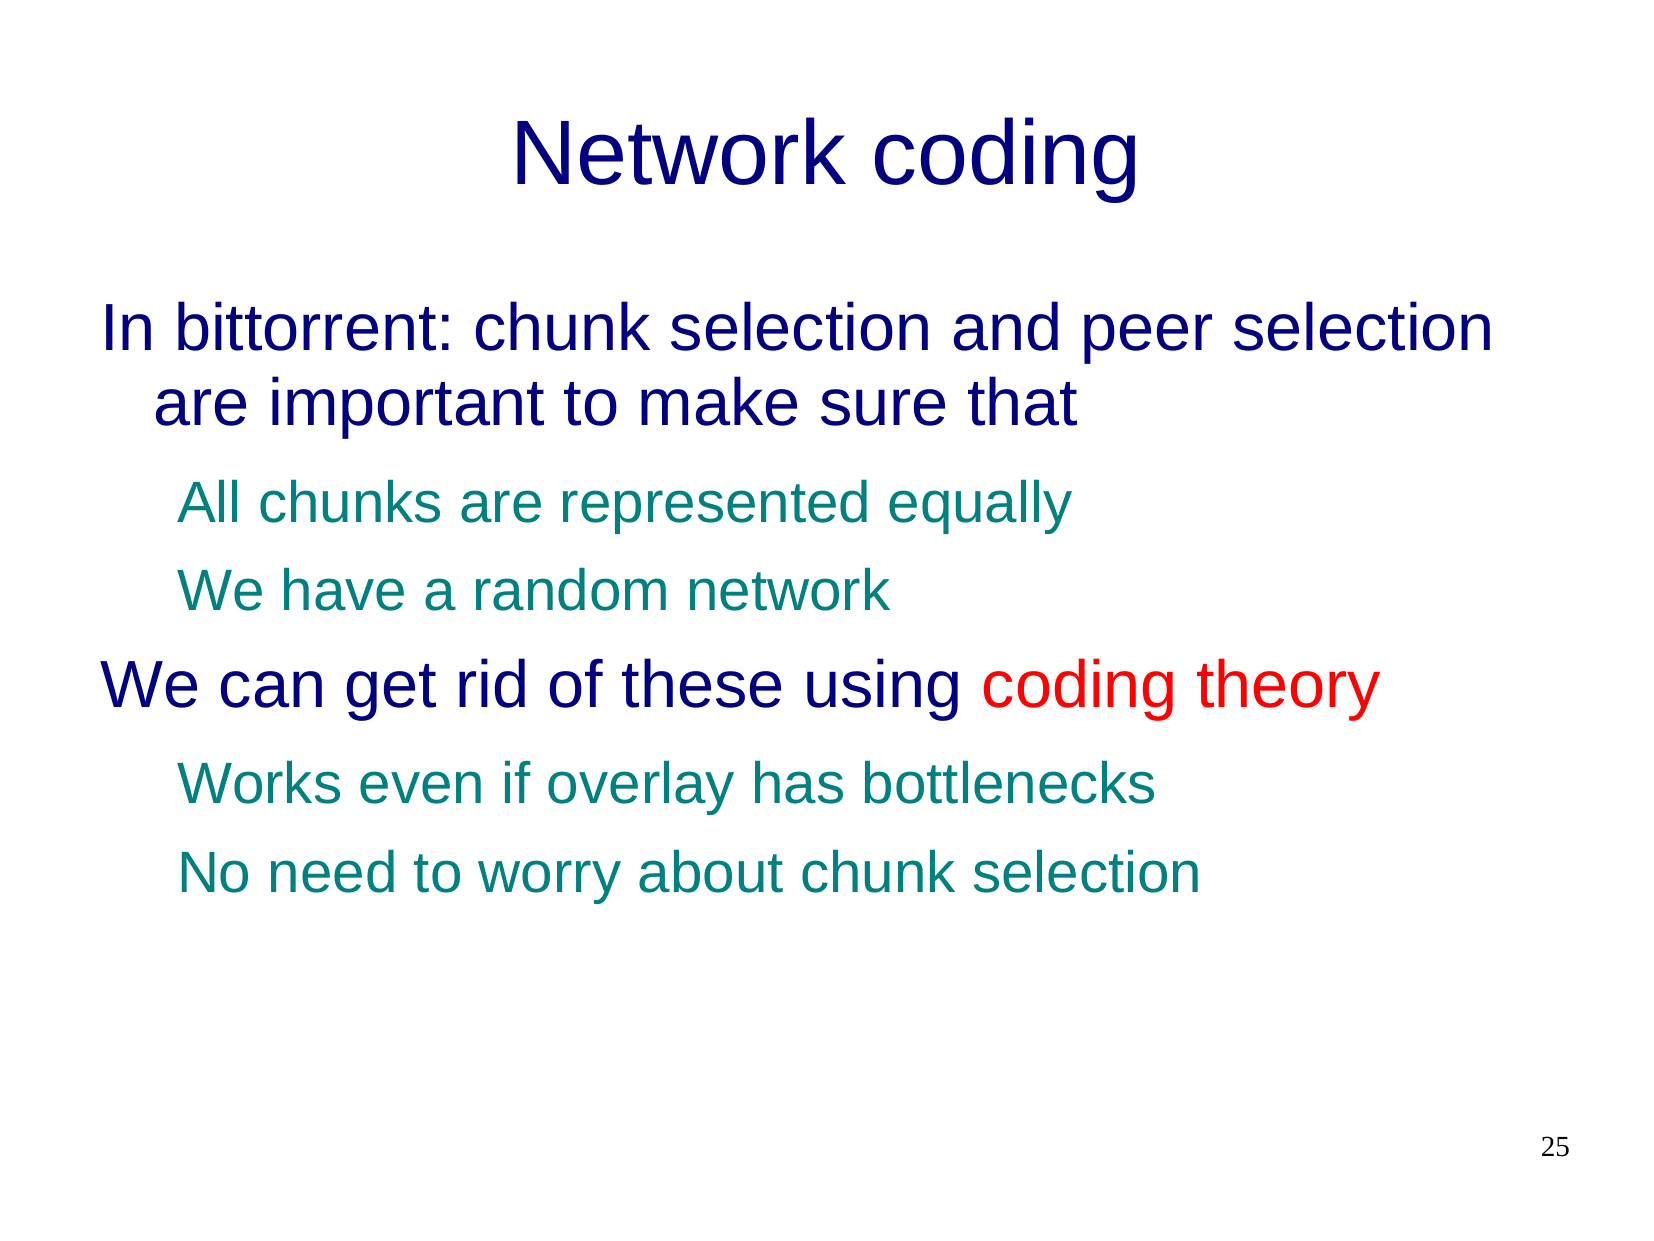

# Network coding
In bittorrent: chunk selection and peer selection are important to make sure that
All chunks are represented equally
We have a random network
We can get rid of these using coding theory
Works even if overlay has bottlenecks
No need to worry about chunk selection
25